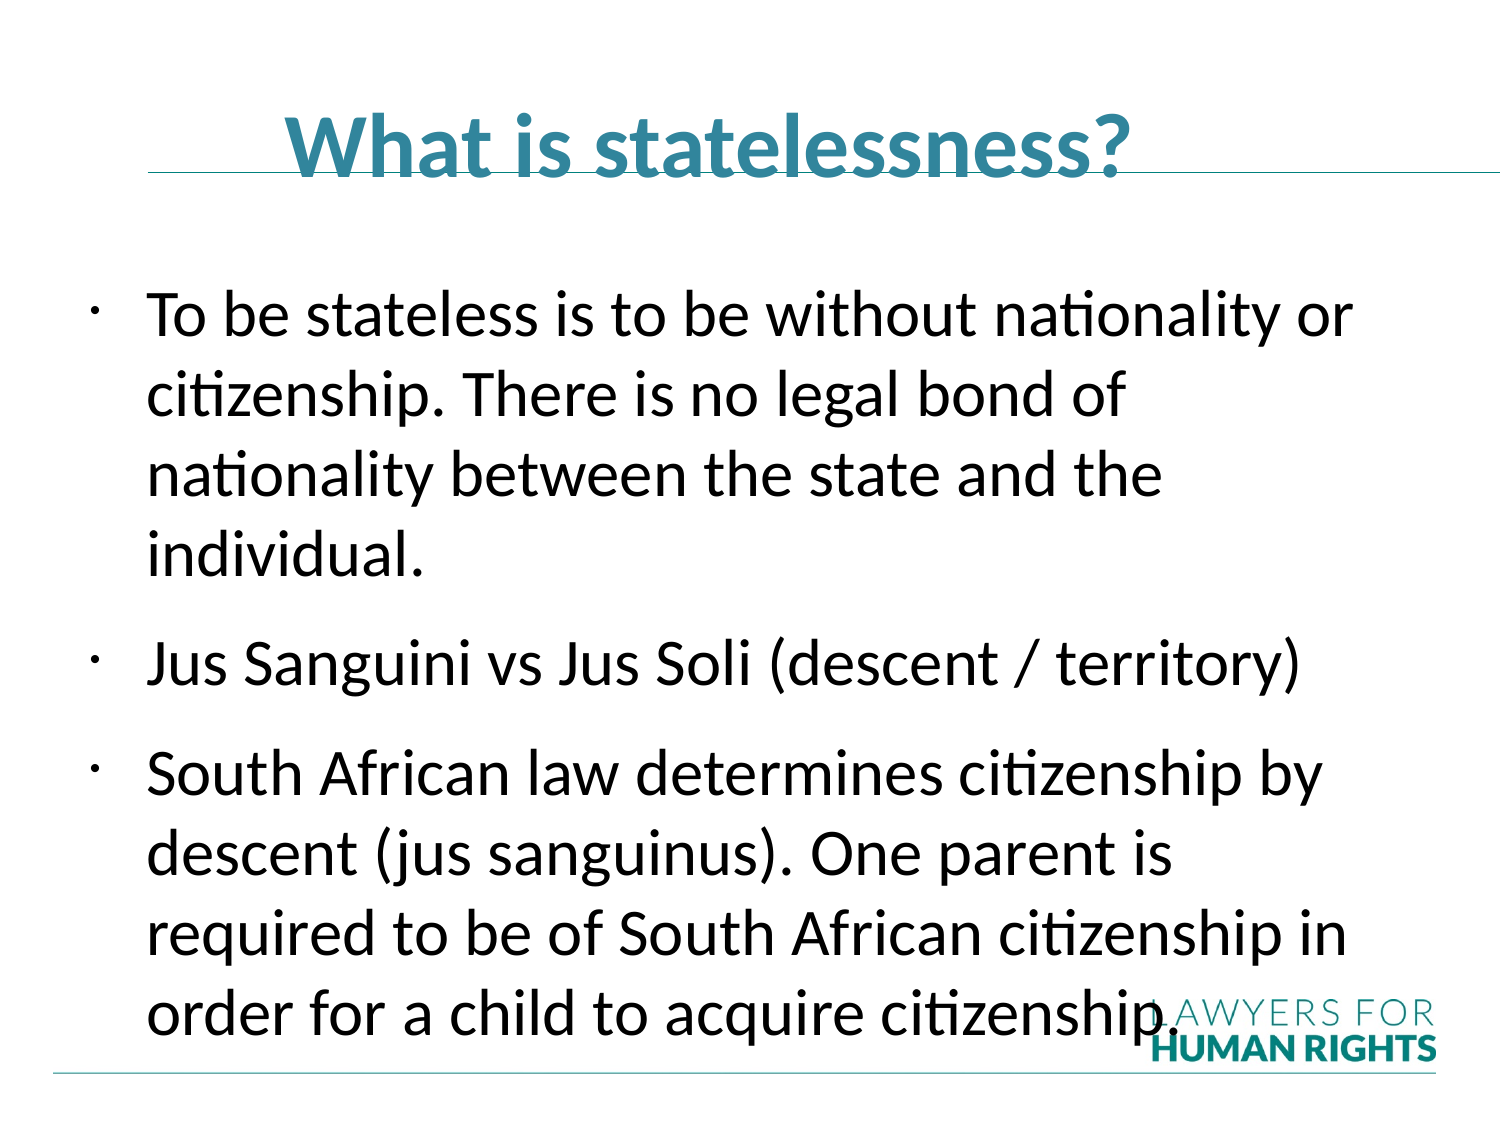

# What is statelessness?
To be stateless is to be without nationality or citizenship. There is no legal bond of nationality between the state and the individual.
Jus Sanguini vs Jus Soli (descent / territory)
South African law determines citizenship by descent (jus sanguinus). One parent is required to be of South African citizenship in order for a child to acquire citizenship.